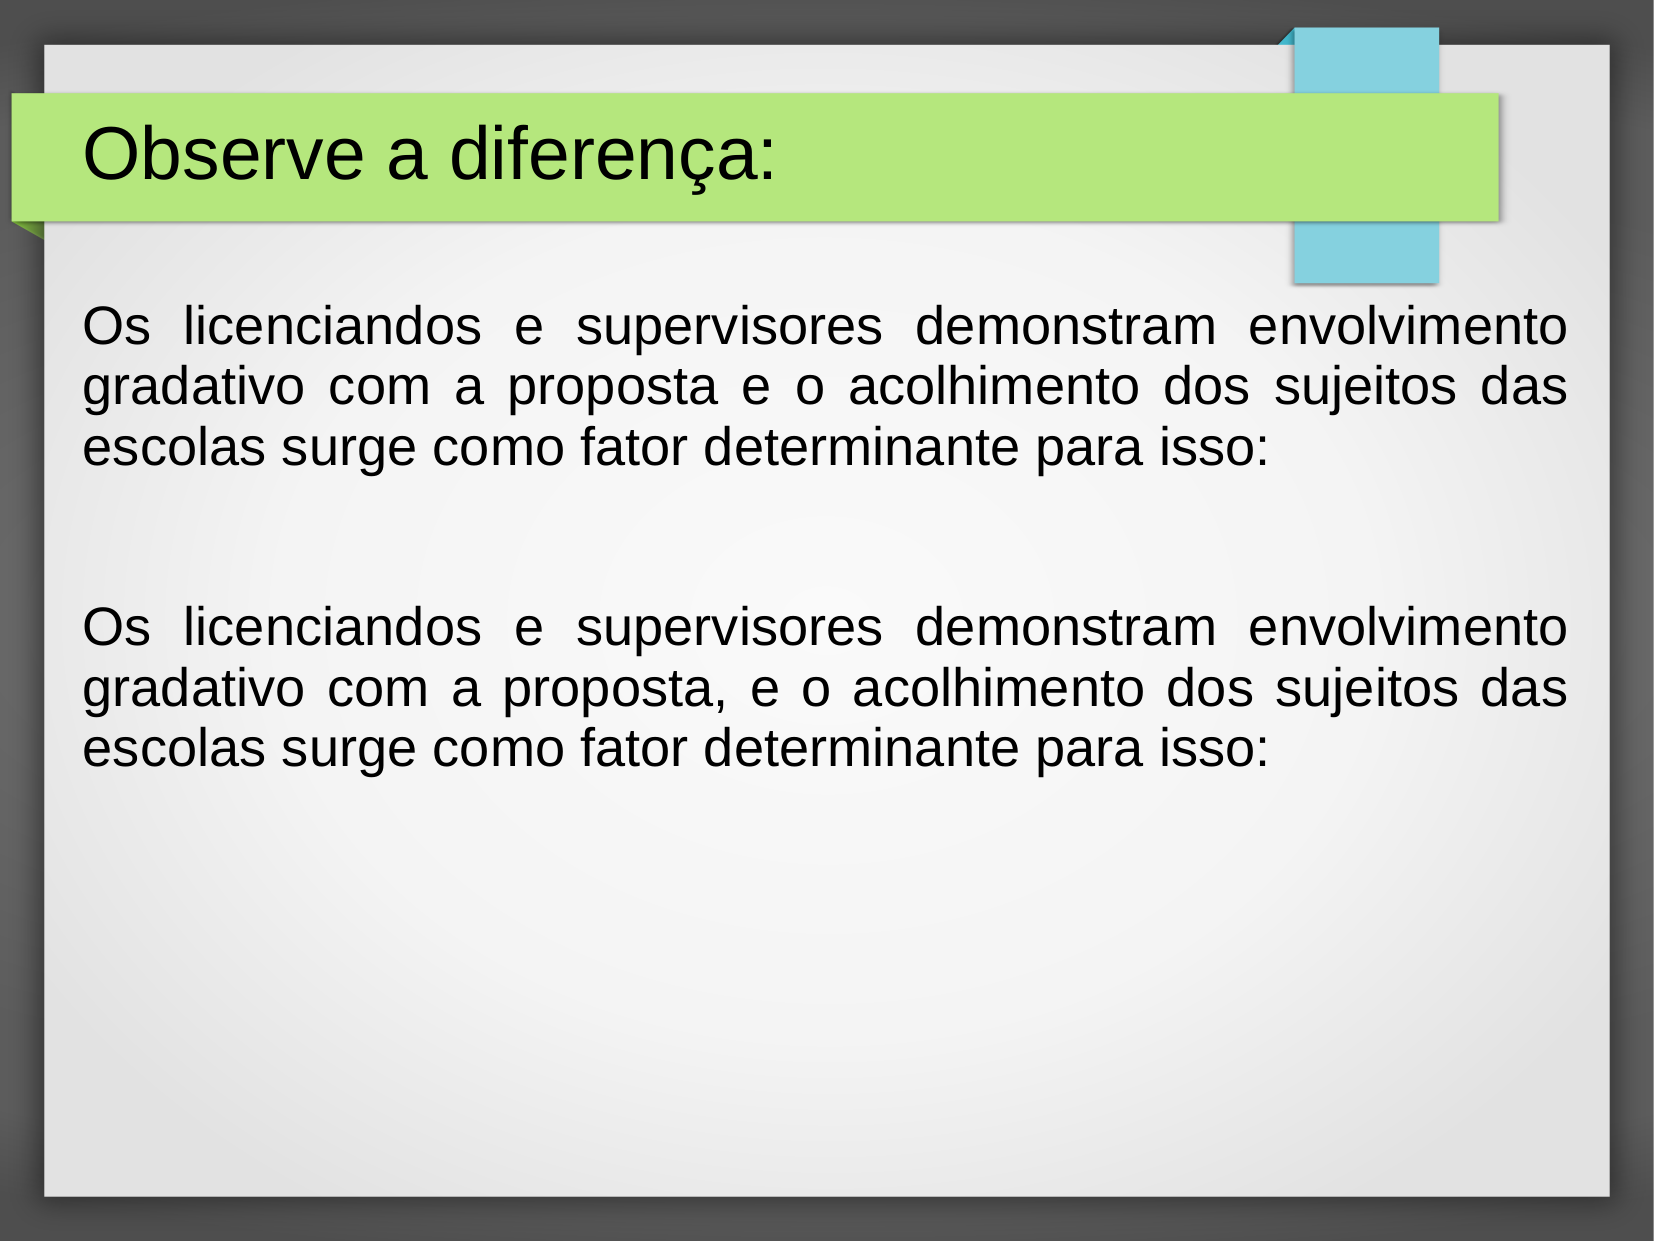

# Observe a diferença:
Os licenciandos e supervisores demonstram envolvimento gradativo com a proposta e o acolhimento dos sujeitos das escolas surge como fator determinante para isso:
Os licenciandos e supervisores demonstram envolvimento gradativo com a proposta, e o acolhimento dos sujeitos das escolas surge como fator determinante para isso: